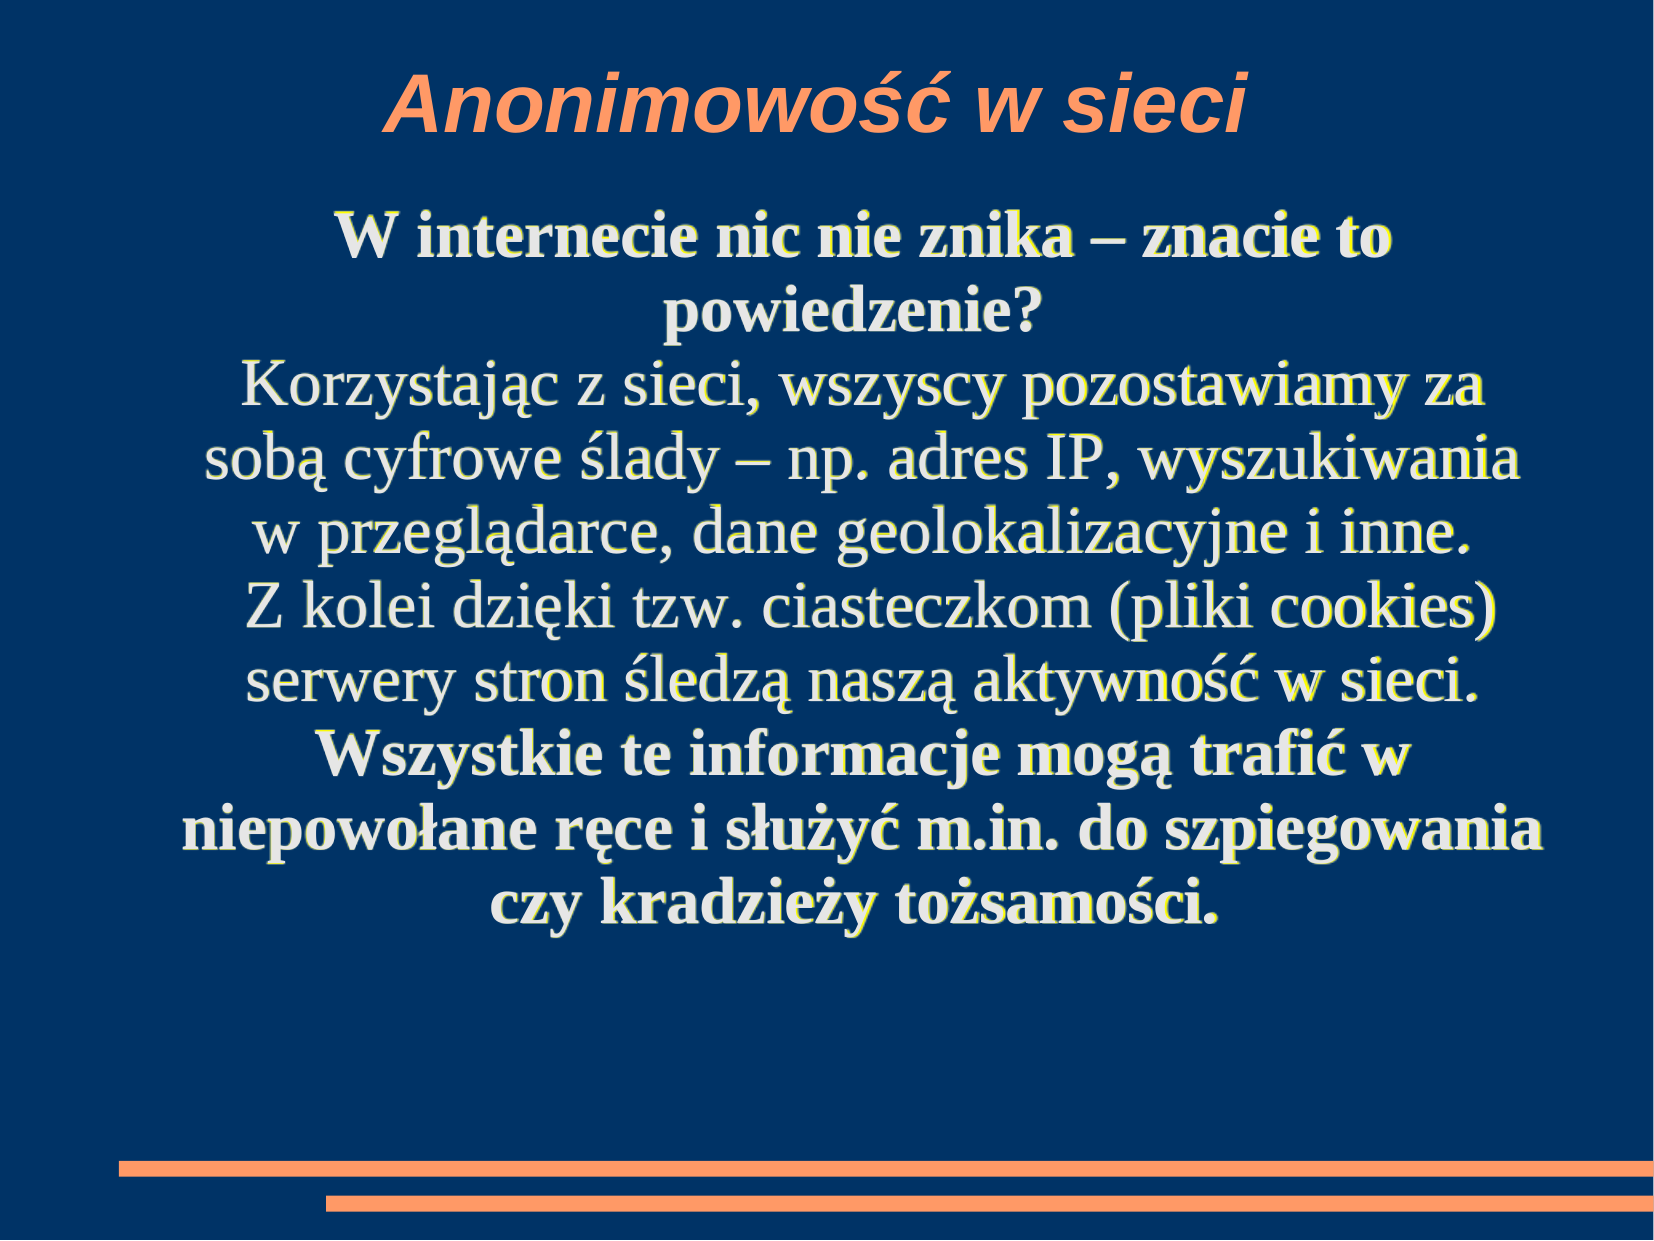

# Anonimowość w sieci
W internecie nic nie znika – znacie to powiedzenie?
Korzystając z sieci, wszyscy pozostawiamy za sobą cyfrowe ślady – np. adres IP, wyszukiwania w przeglądarce, dane geolokalizacyjne i inne.
 Z kolei dzięki tzw. ciasteczkom (pliki cookies) serwery stron śledzą naszą aktywność w sieci. Wszystkie te informacje mogą trafić w niepowołane ręce i służyć m.in. do szpiegowania czy kradzieży tożsamości.